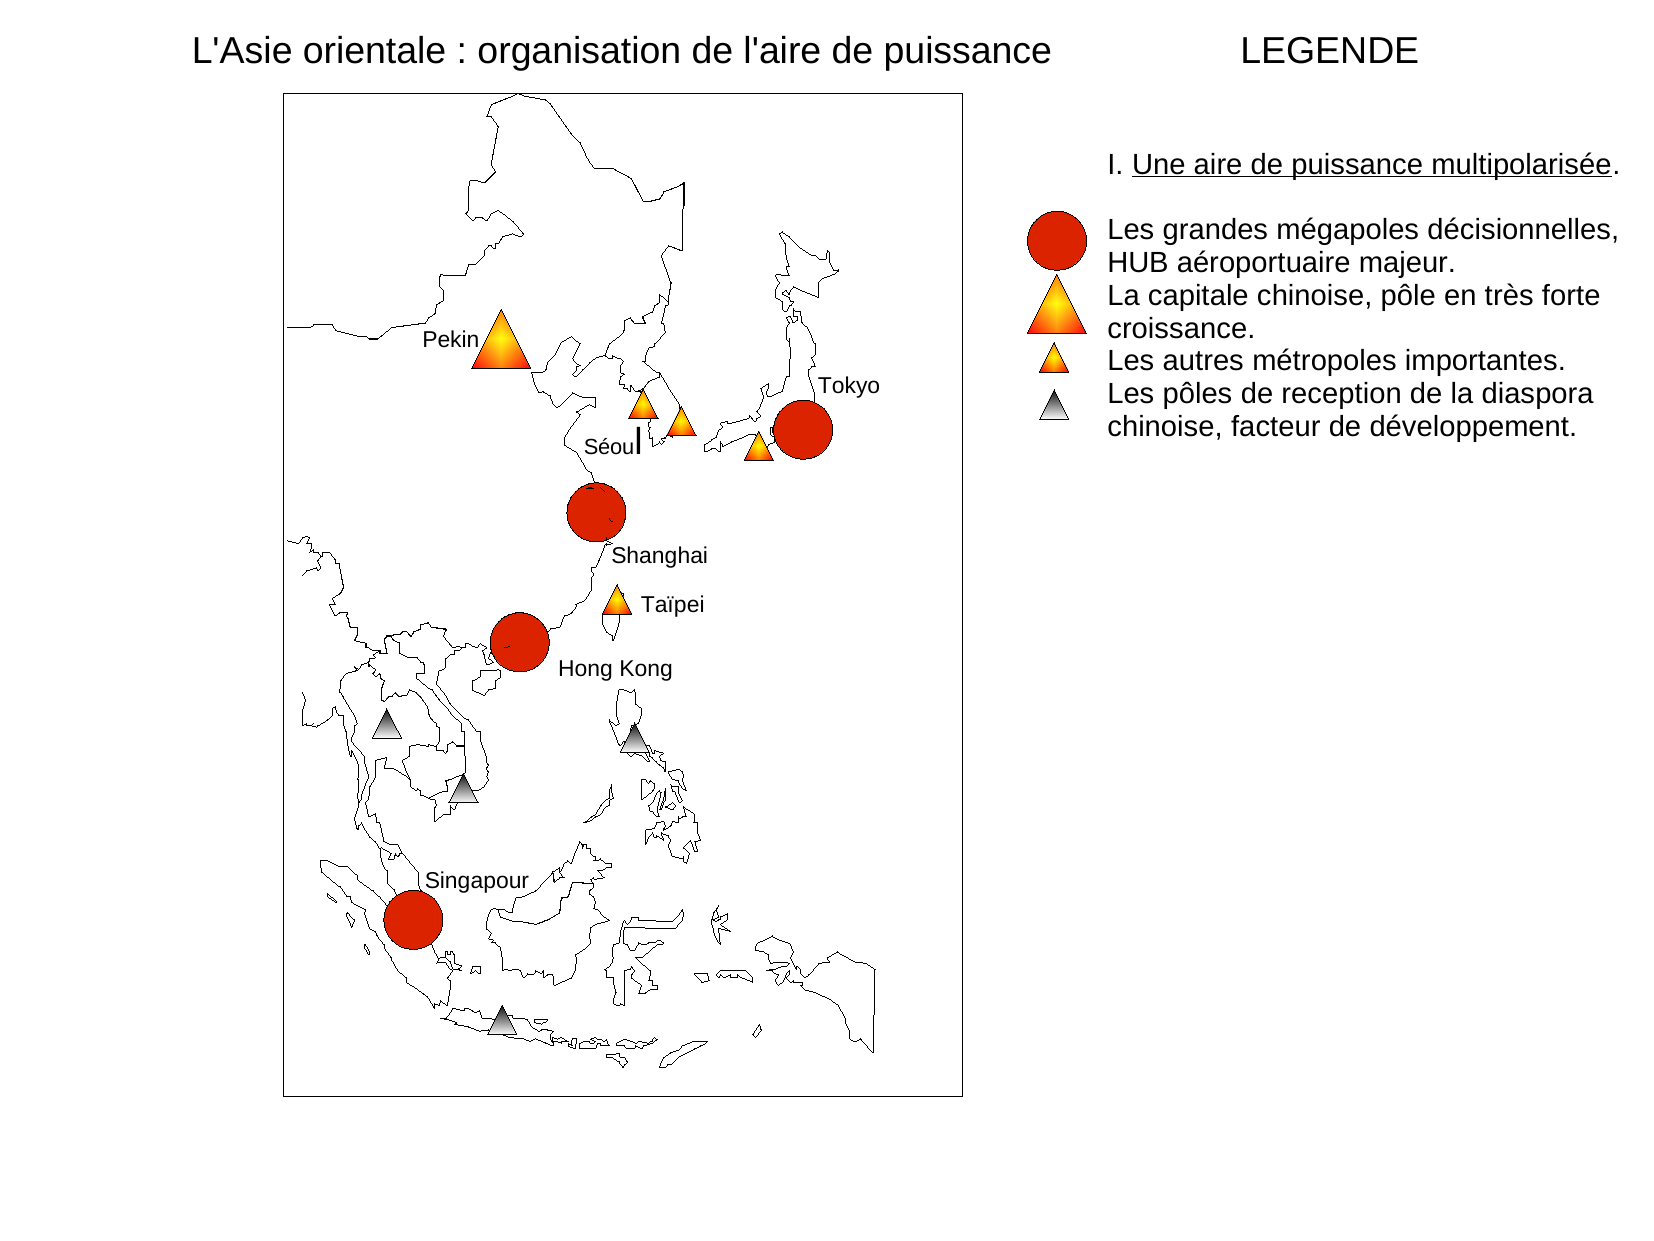

L'Asie orientale : organisation de l'aire de puissance LEGENDE
I. Une aire de puissance multipolarisée.
Les grandes mégapoles décisionnelles,
HUB aéroportuaire majeur.
La capitale chinoise, pôle en très forte
croissance.
Les autres métropoles importantes.
Les pôles de reception de la diaspora
chinoise, facteur de développement.
Tokyo
Shanghai
Hong Kong
Singapour
Pekin
Séoul
Taïpei